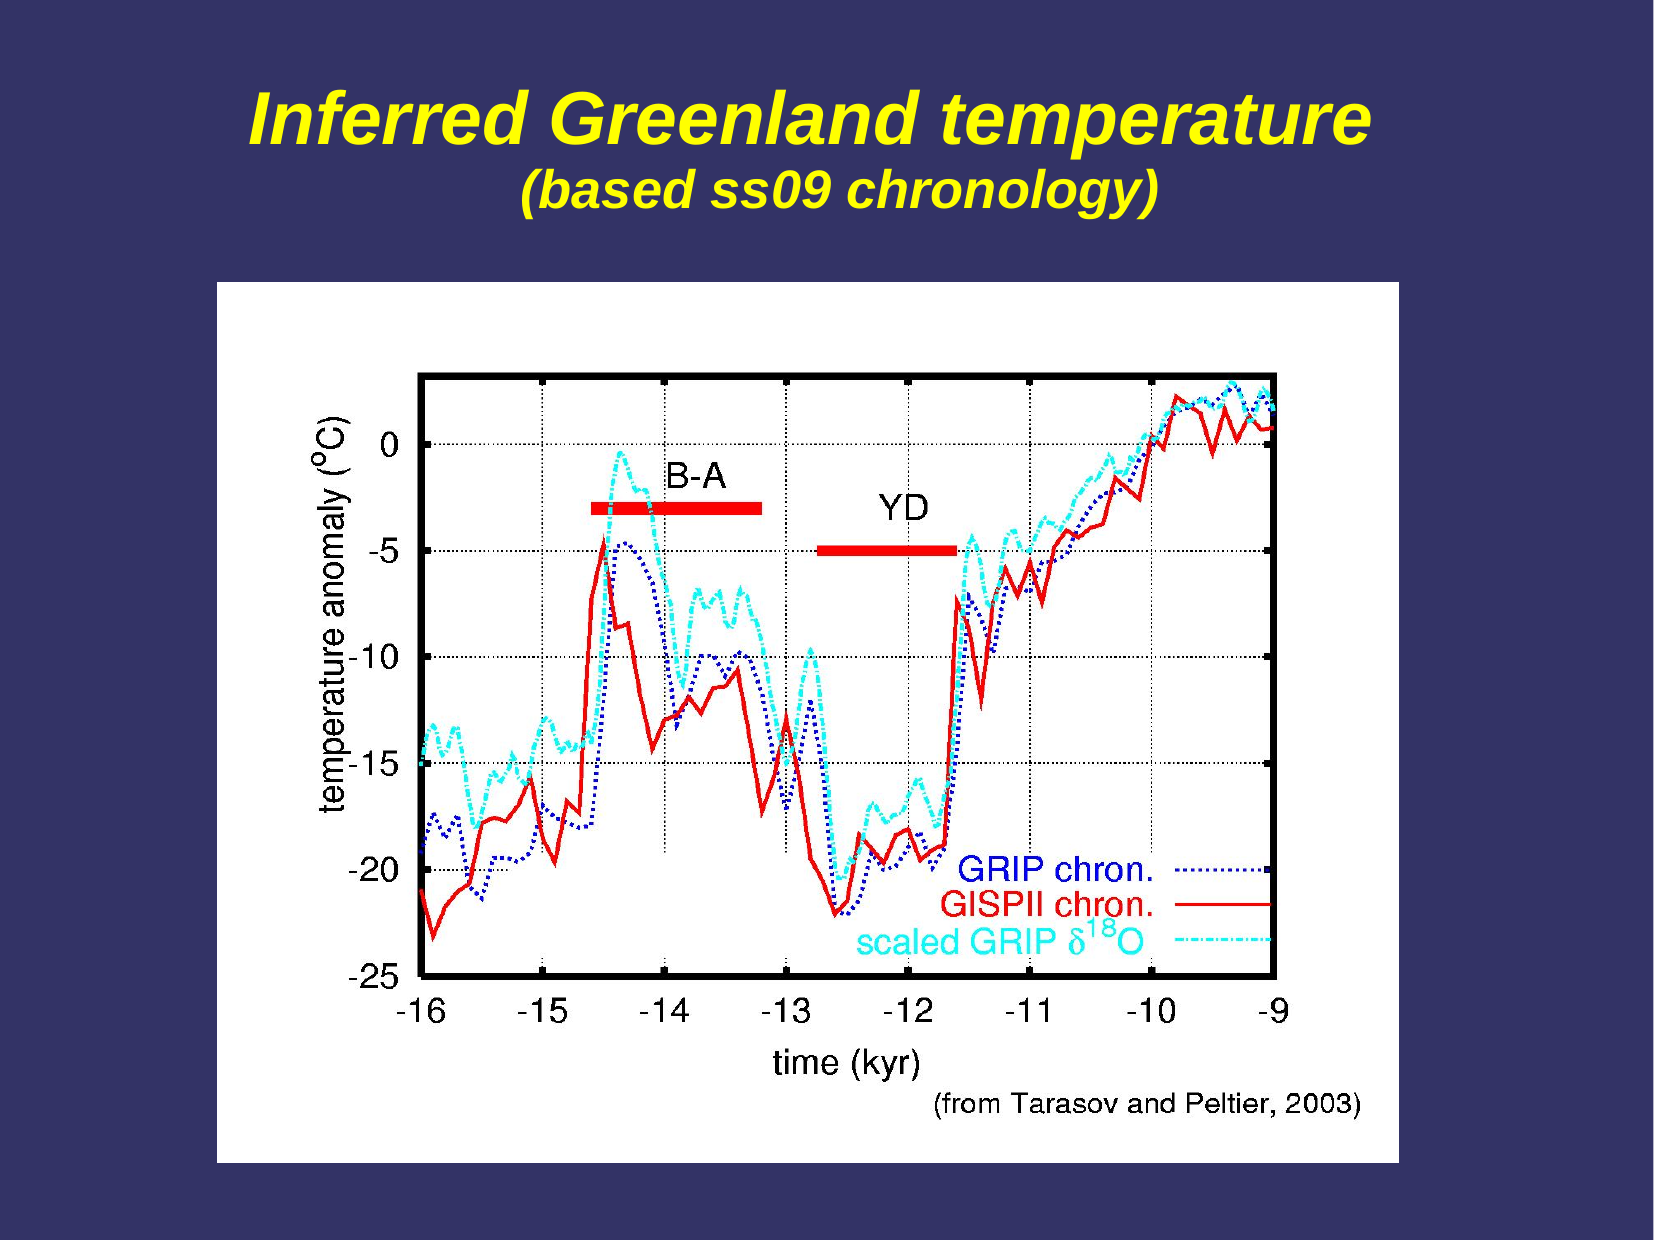

# Inferred Greenland temperature (based ss09 chronology)